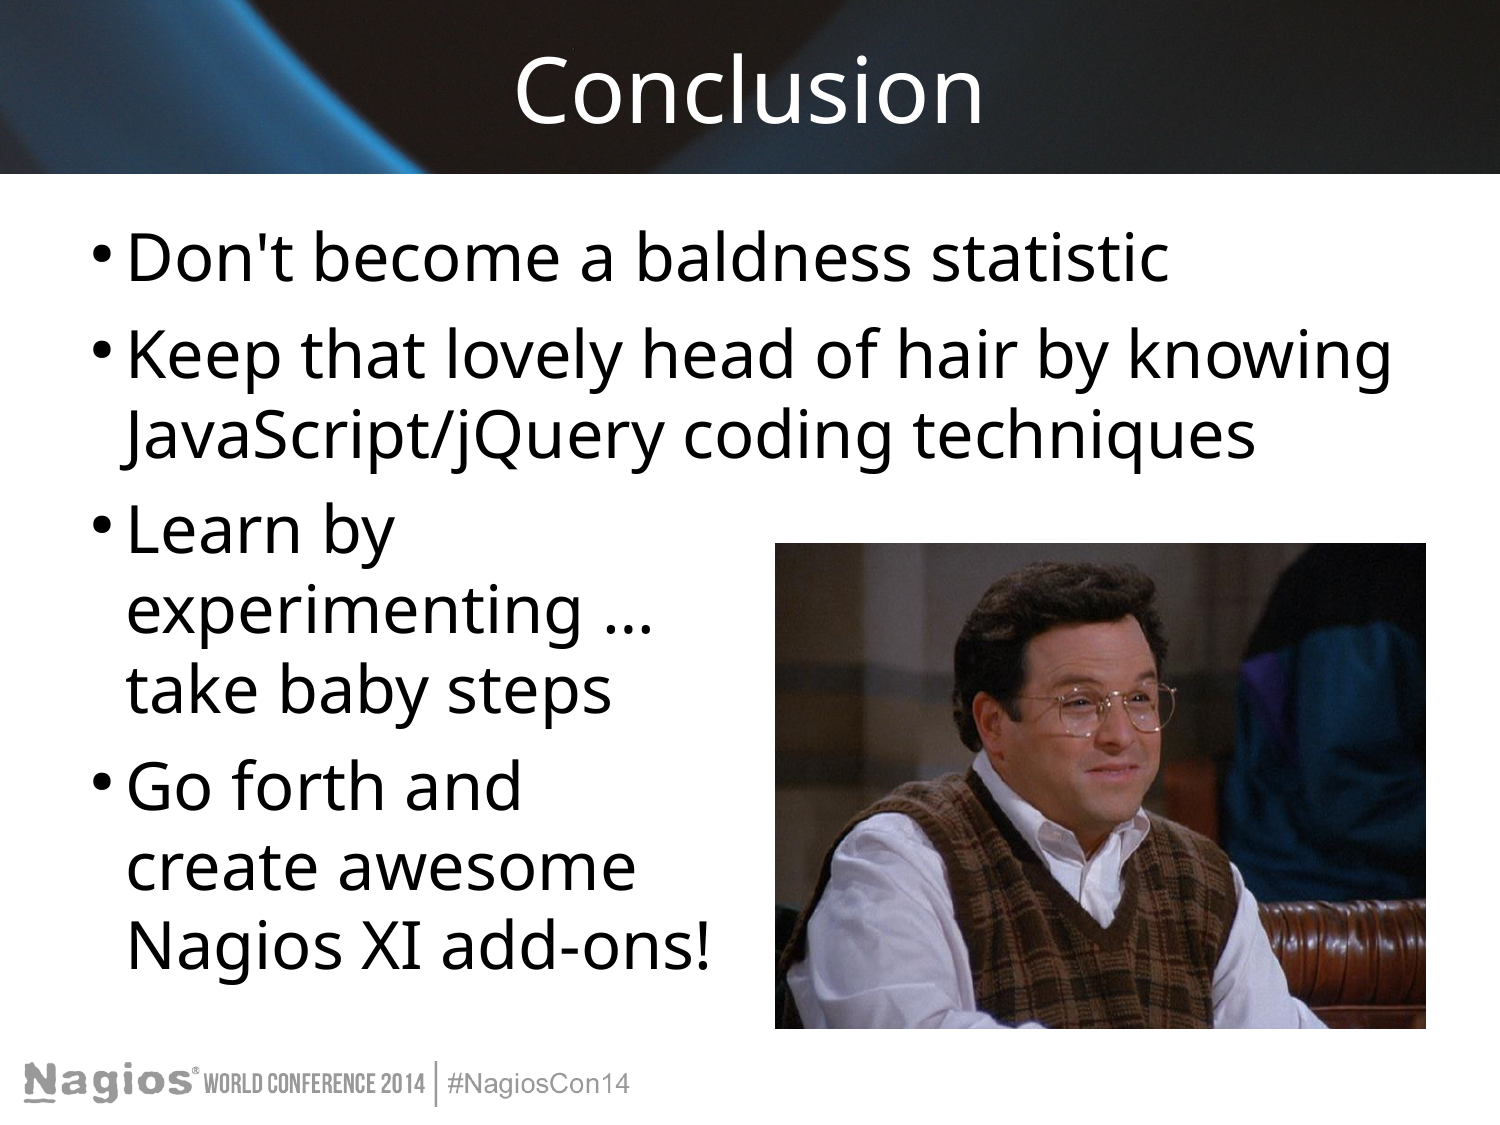

# Conclusion
Don't become a baldness statistic
Keep that lovely head of hair by knowing JavaScript/jQuery coding techniques
Learn by experimenting … take baby steps
Go forth and create awesome Nagios XI add-ons!